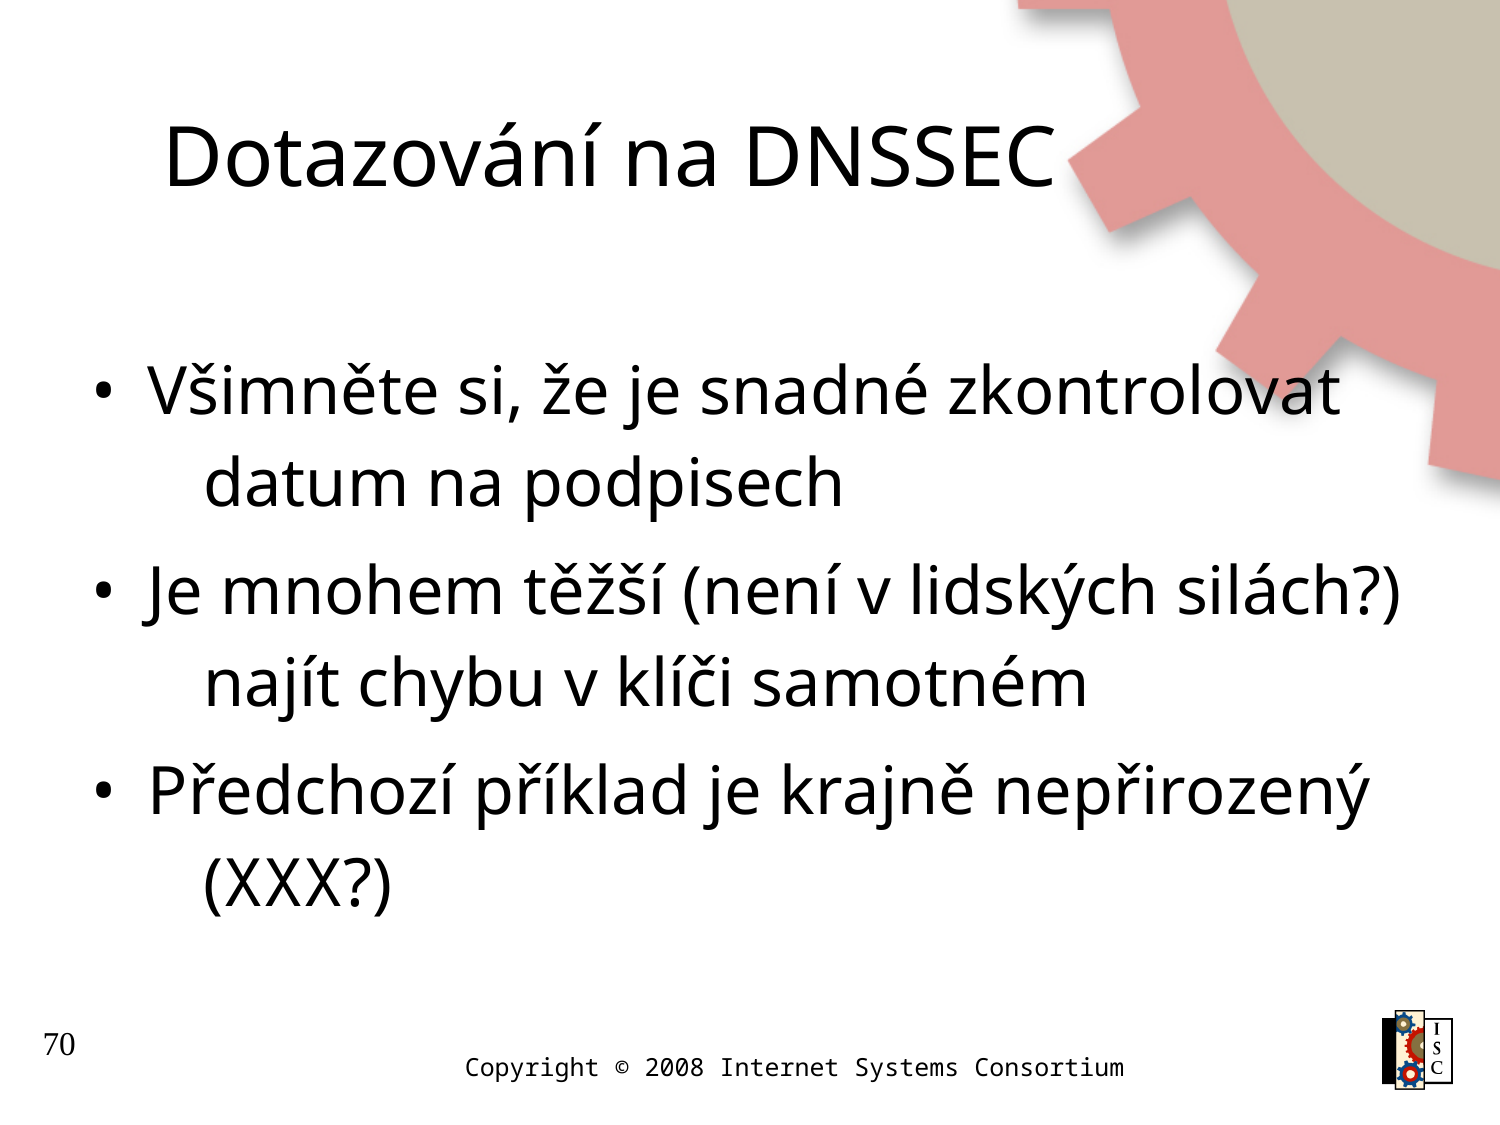

# Dotazování na DNSSEC
Všimněte si, že je snadné zkontrolovat datum na podpisech
Je mnohem těžší (není v lidských silách?) najít chybu v klíči samotném
Předchozí příklad je krajně nepřirozený (XXX?)‏